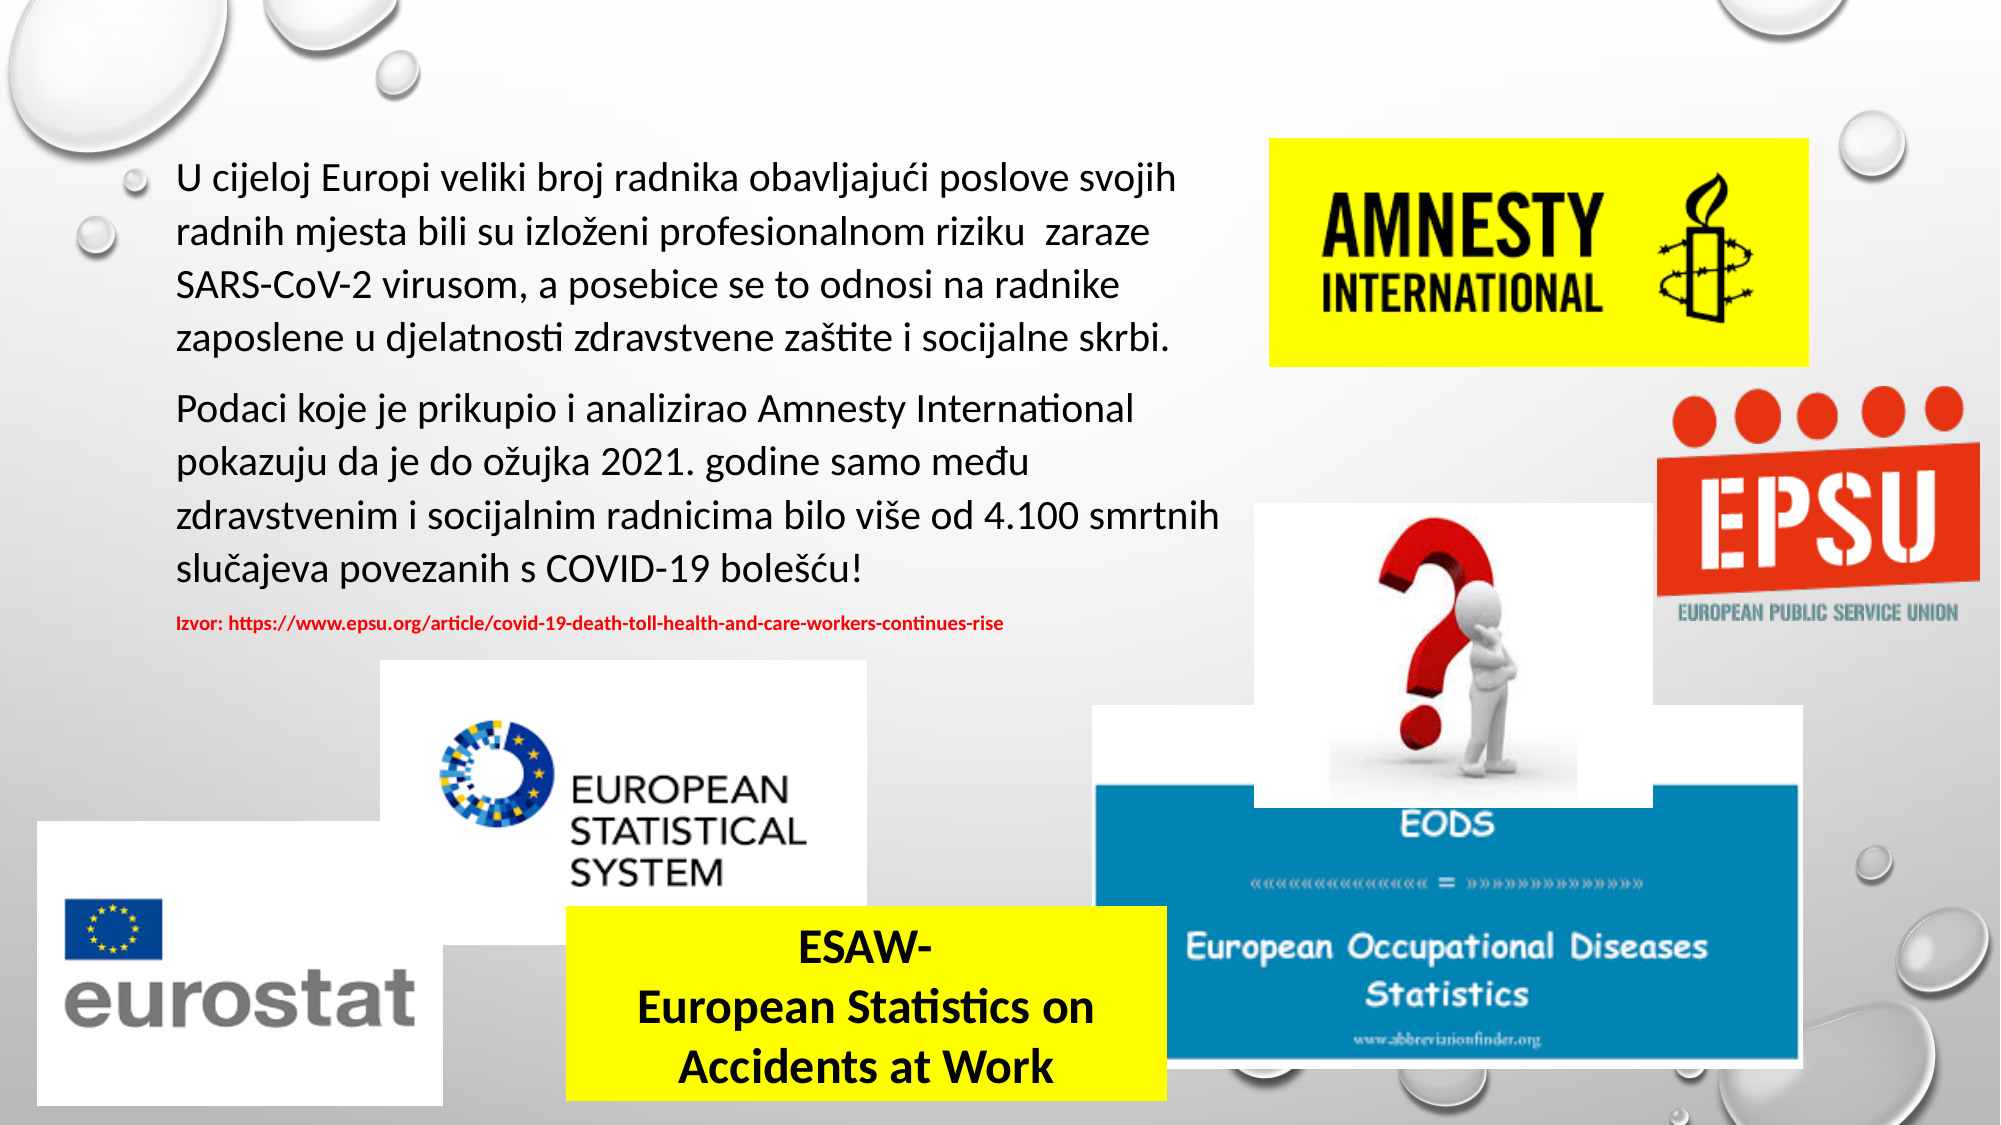

U cijeloj Europi veliki broj radnika obavljajući poslove svojih radnih mjesta bili su izloženi profesionalnom riziku zaraze SARS-CoV-2 virusom, a posebice se to odnosi na radnike zaposlene u djelatnosti zdravstvene zaštite i socijalne skrbi.
Podaci koje je prikupio i analizirao Amnesty International pokazuju da je do ožujka 2021. godine samo među zdravstvenim i socijalnim radnicima bilo više od 4.100 smrtnih slučajeva povezanih s COVID-19 bolešću!
Izvor: https://www.epsu.org/article/covid-19-death-toll-health-and-care-workers-continues-rise
 ESAW-
European Statistics on Accidents at Work